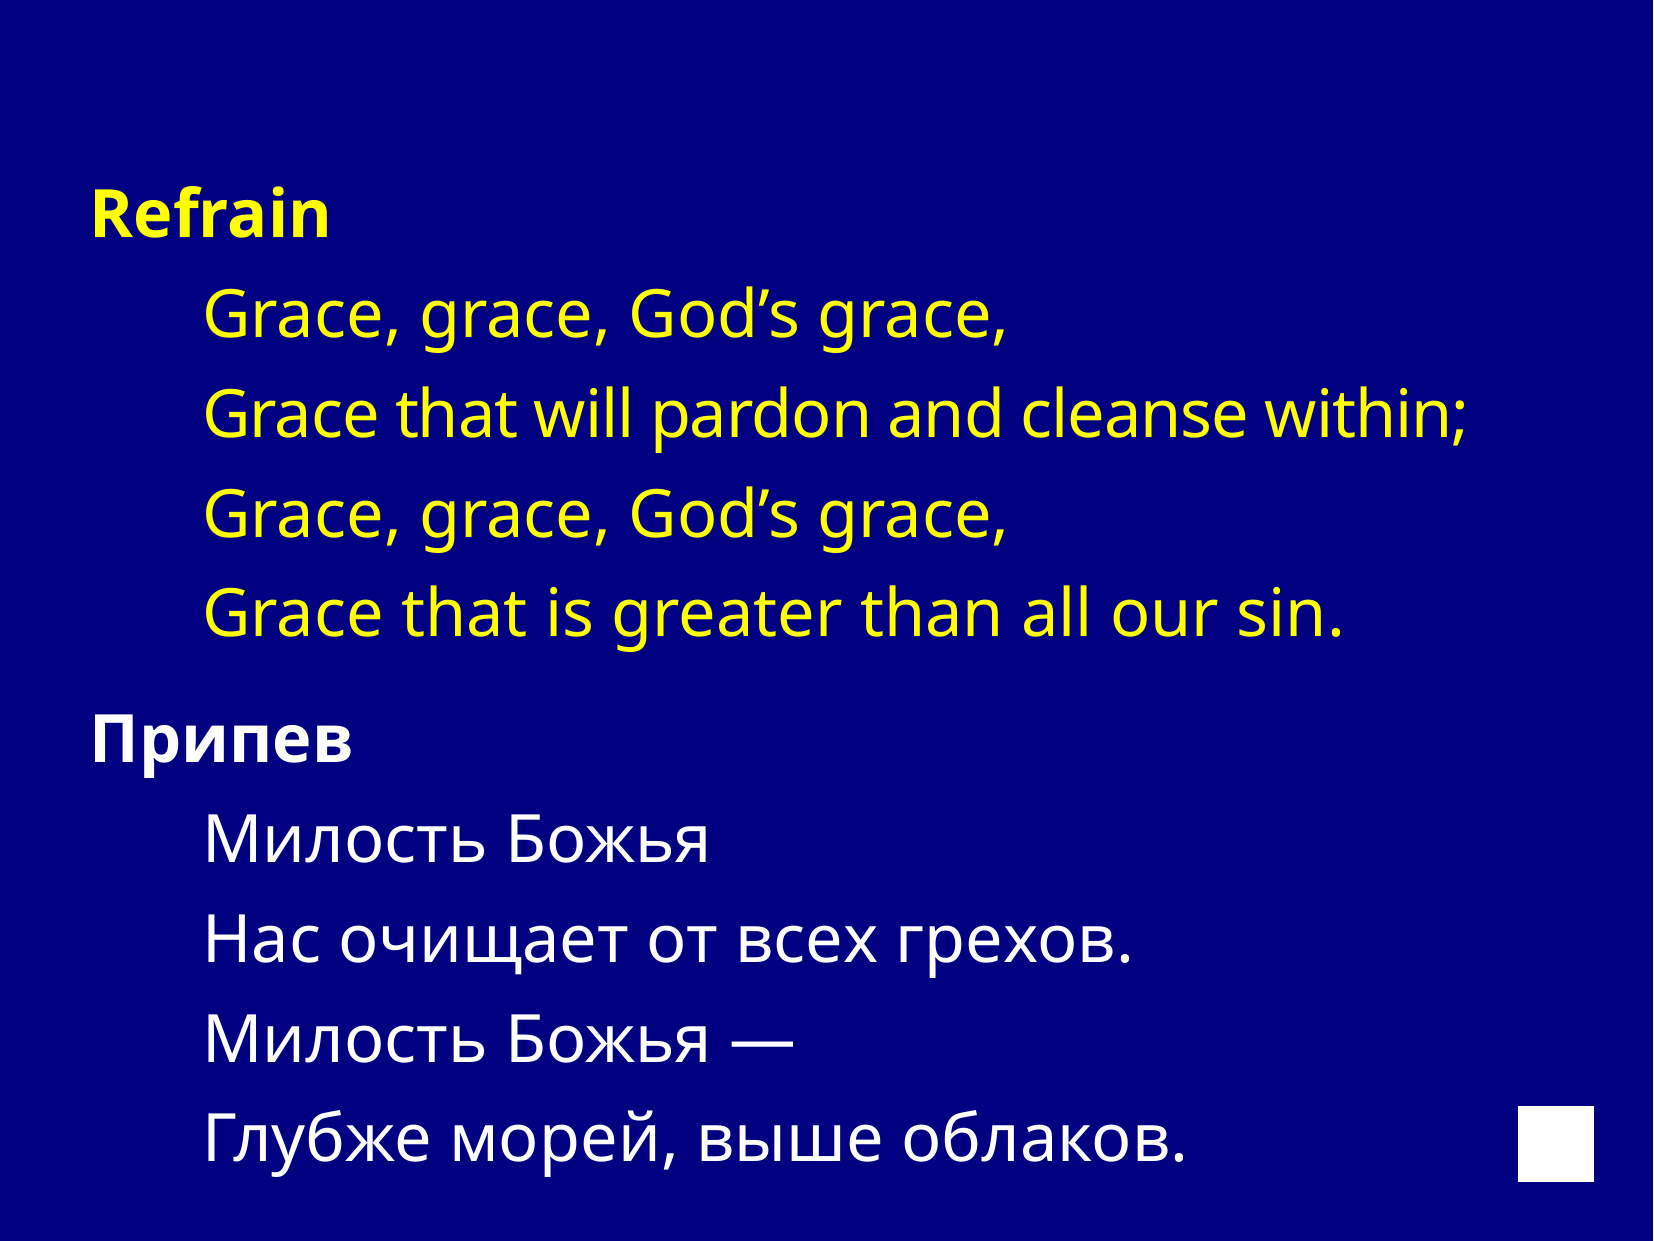

Refrain
	Grace, grace, God’s grace,
	Grace that will pardon and cleanse within;
	Grace, grace, God’s grace,
	Grace that is greater than all our sin.
Припев
	Милость Божья
	Нас очищает от всех грехов.
	Милость Божья —
	Глубже морей, выше облаков.